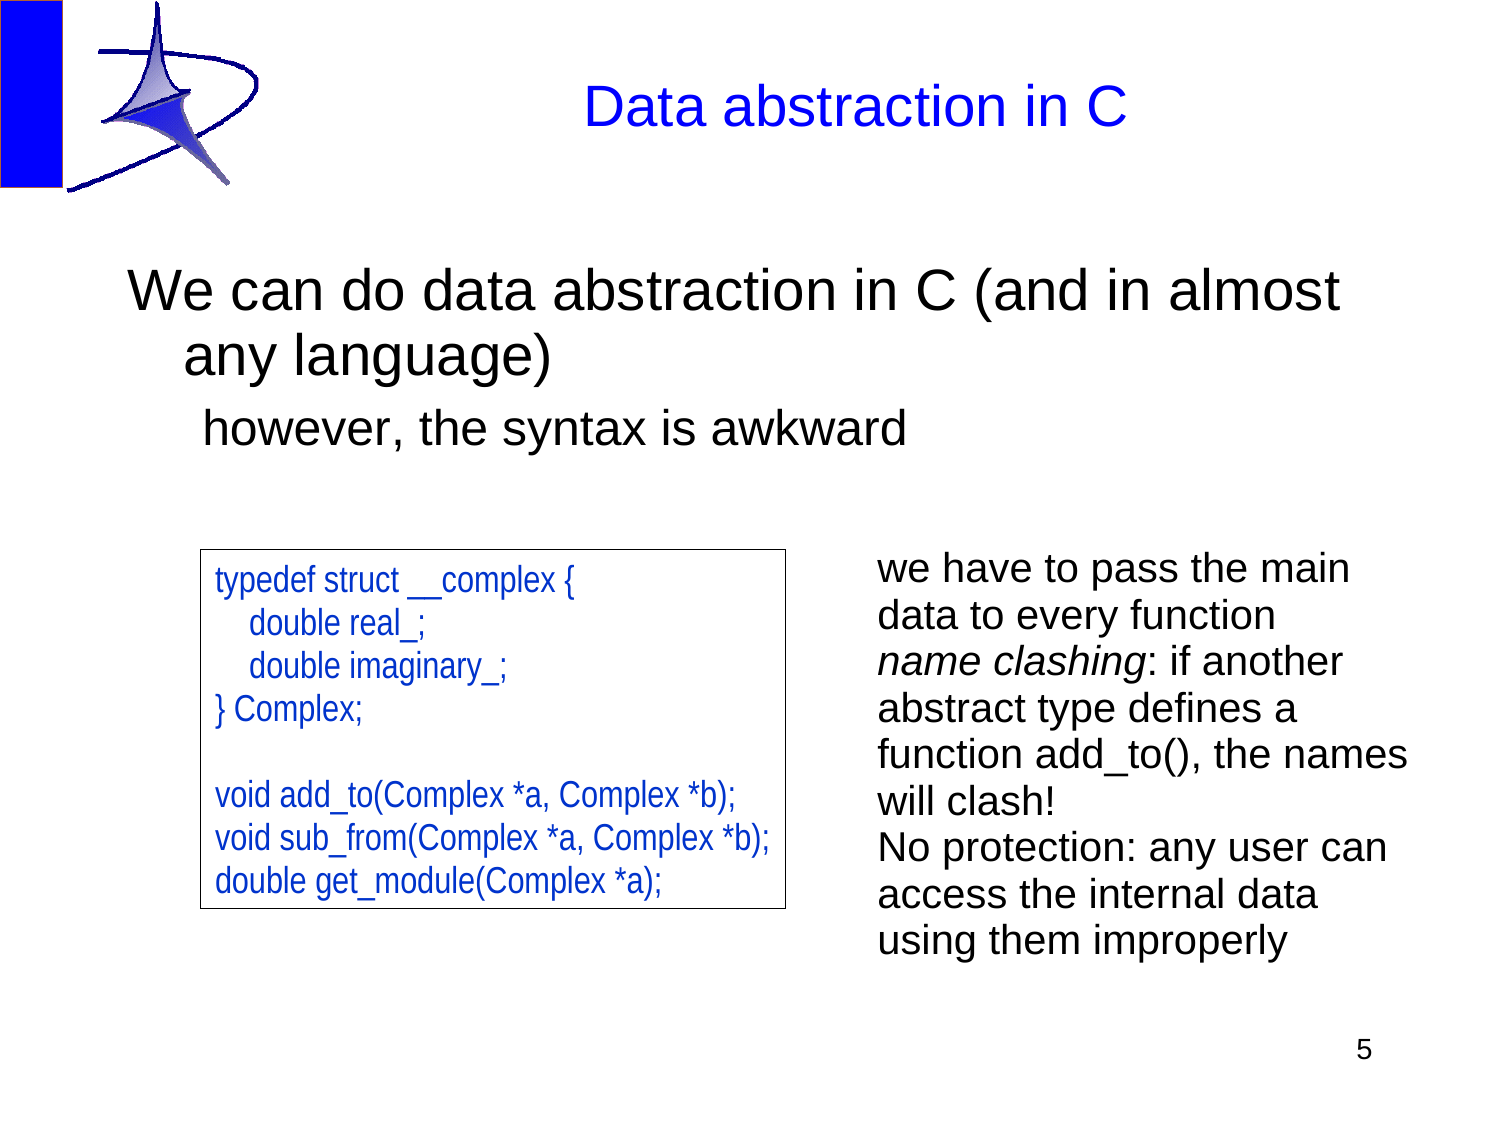

# Data abstraction in C
We can do data abstraction in C (and in almost any language)
however, the syntax is awkward
we have to pass the main data to every function
name clashing: if another abstract type defines a function add_to(), the names will clash!
No protection: any user can access the internal data using them improperly
typedef struct __complex {
 double real_;
 double imaginary_;
} Complex;
void add_to(Complex *a, Complex *b);
void sub_from(Complex *a, Complex *b);
double get_module(Complex *a);
5